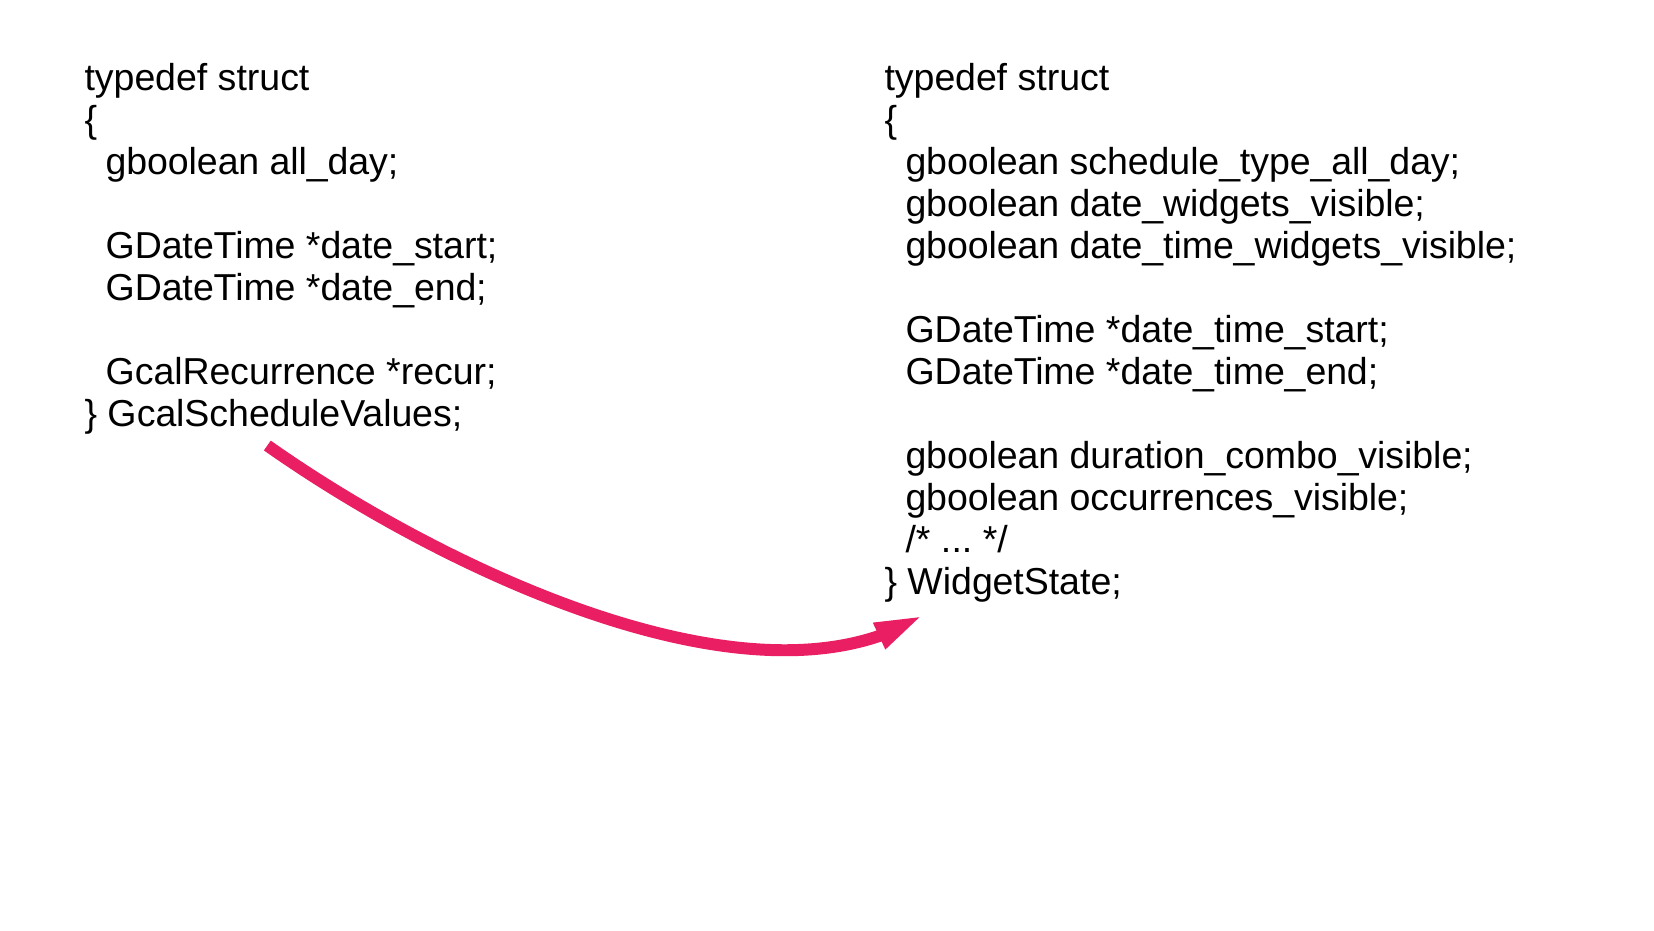

typedef struct
{
 gboolean all_day;
 GDateTime *date_start;
 GDateTime *date_end;
 GcalRecurrence *recur;
} GcalScheduleValues;
typedef struct
{
 gboolean schedule_type_all_day;
 gboolean date_widgets_visible;
 gboolean date_time_widgets_visible;
 GDateTime *date_time_start;
 GDateTime *date_time_end;
 gboolean duration_combo_visible;
 gboolean occurrences_visible;
 /* ... */
} WidgetState;